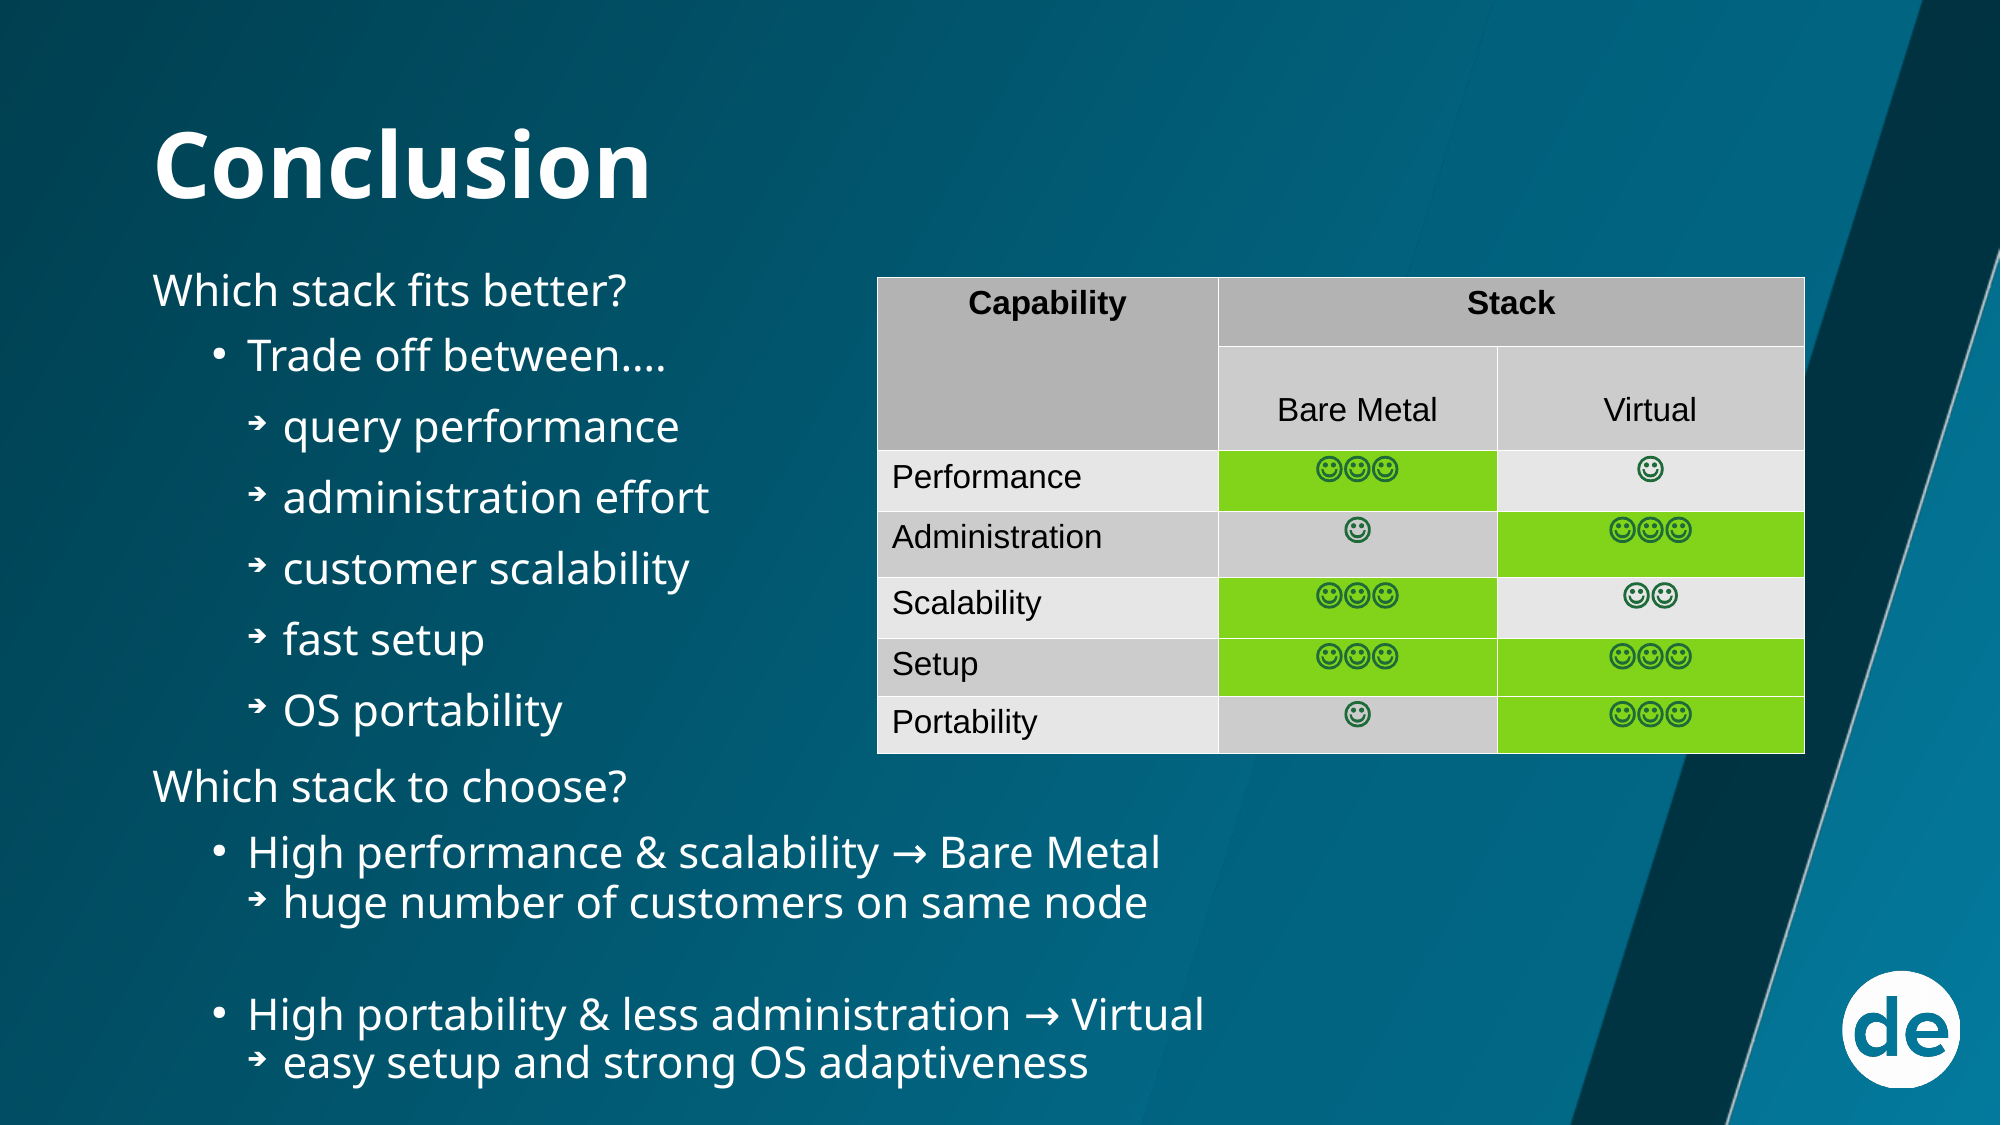

# Conclusion
Which stack fits better?
Trade off between….
query performance
administration effort
customer scalability
fast setup
OS portability
Which stack to choose?
High performance & scalability → Bare Metal
huge number of customers on same node
High portability & less administration → Virtual
easy setup and strong OS adaptiveness
| Capability | Stack | |
| --- | --- | --- |
| | Bare Metal | Virtual |
| Performance | ☺☺☺ | ☺ |
| Administration | ☺ | ☺☺☺ |
| Scalability | ☺☺☺ | ☺☺ |
| Setup | ☺☺☺ | ☺☺☺ |
| Portability | ☺ | ☺☺☺ |